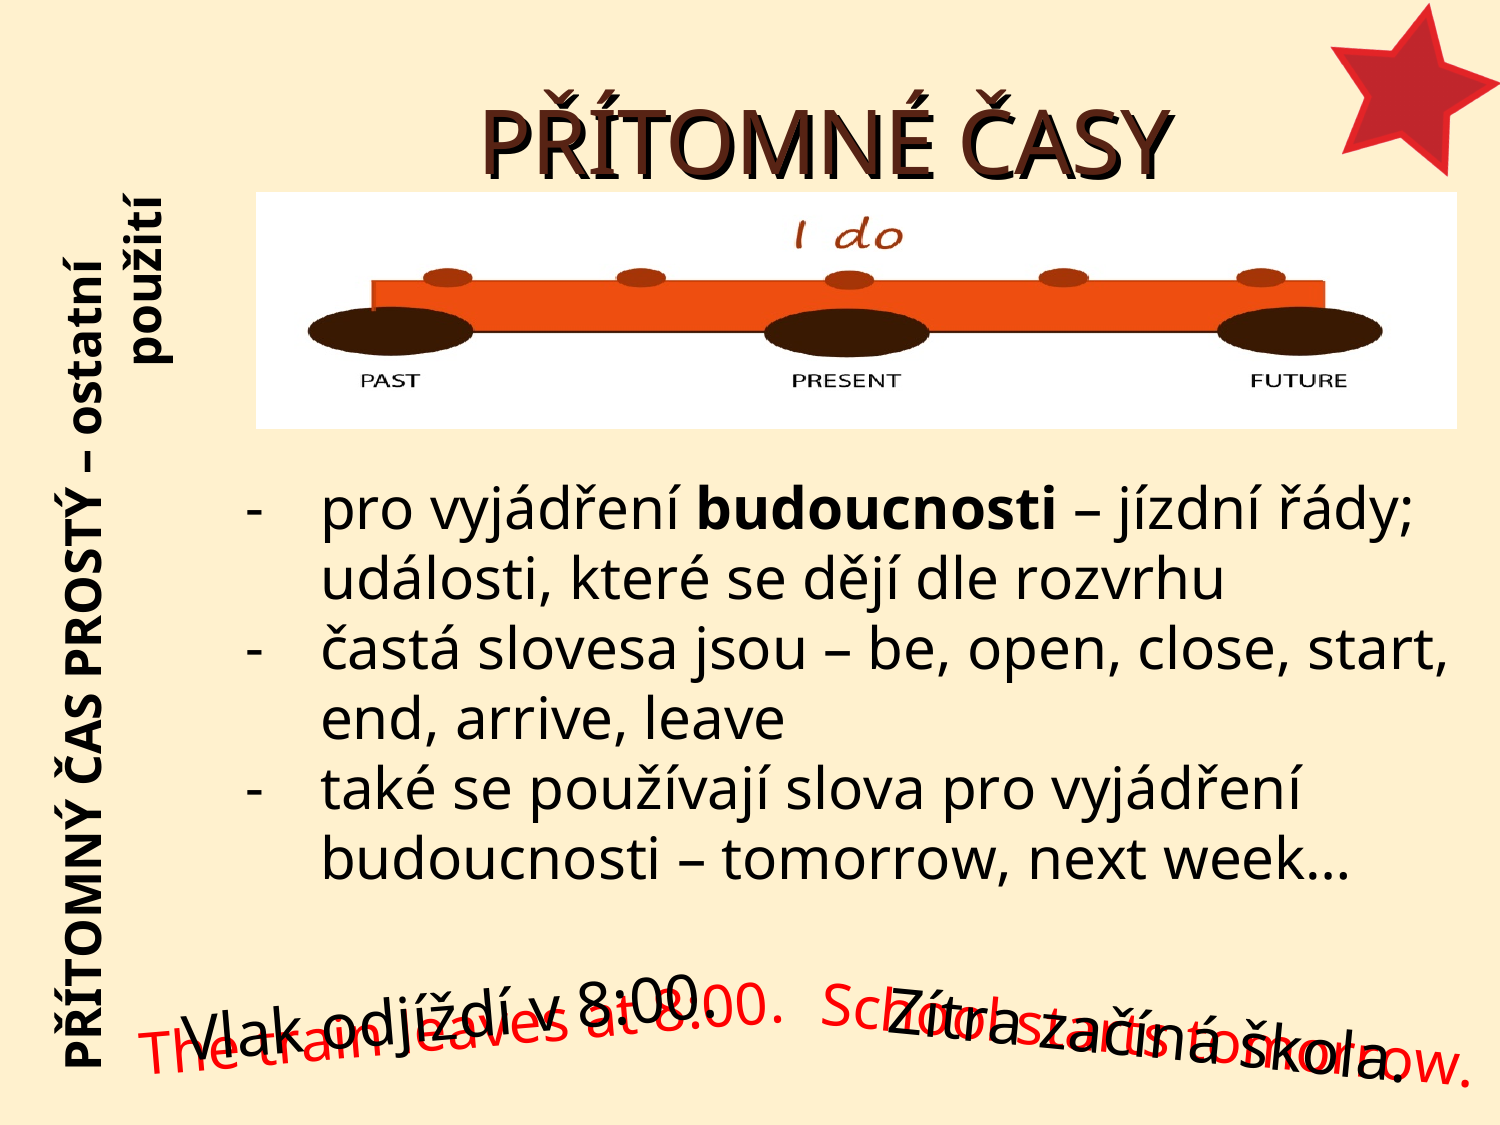

# PŘÍTOMNÉ ČASY
PŘÍTOMNÝ ČAS PROSTÝ – ostatní
				 použití
pro vyjádření budoucnosti – jízdní řády; události, které se dějí dle rozvrhu
častá slovesa jsou – be, open, close, start, end, arrive, leave
také se používají slova pro vyjádření budoucnosti – tomorrow, next week…
Vlak odjíždí v 8:00.
The train leaves at 8:00.
Zítra začíná škola.
School starts tomorrow.